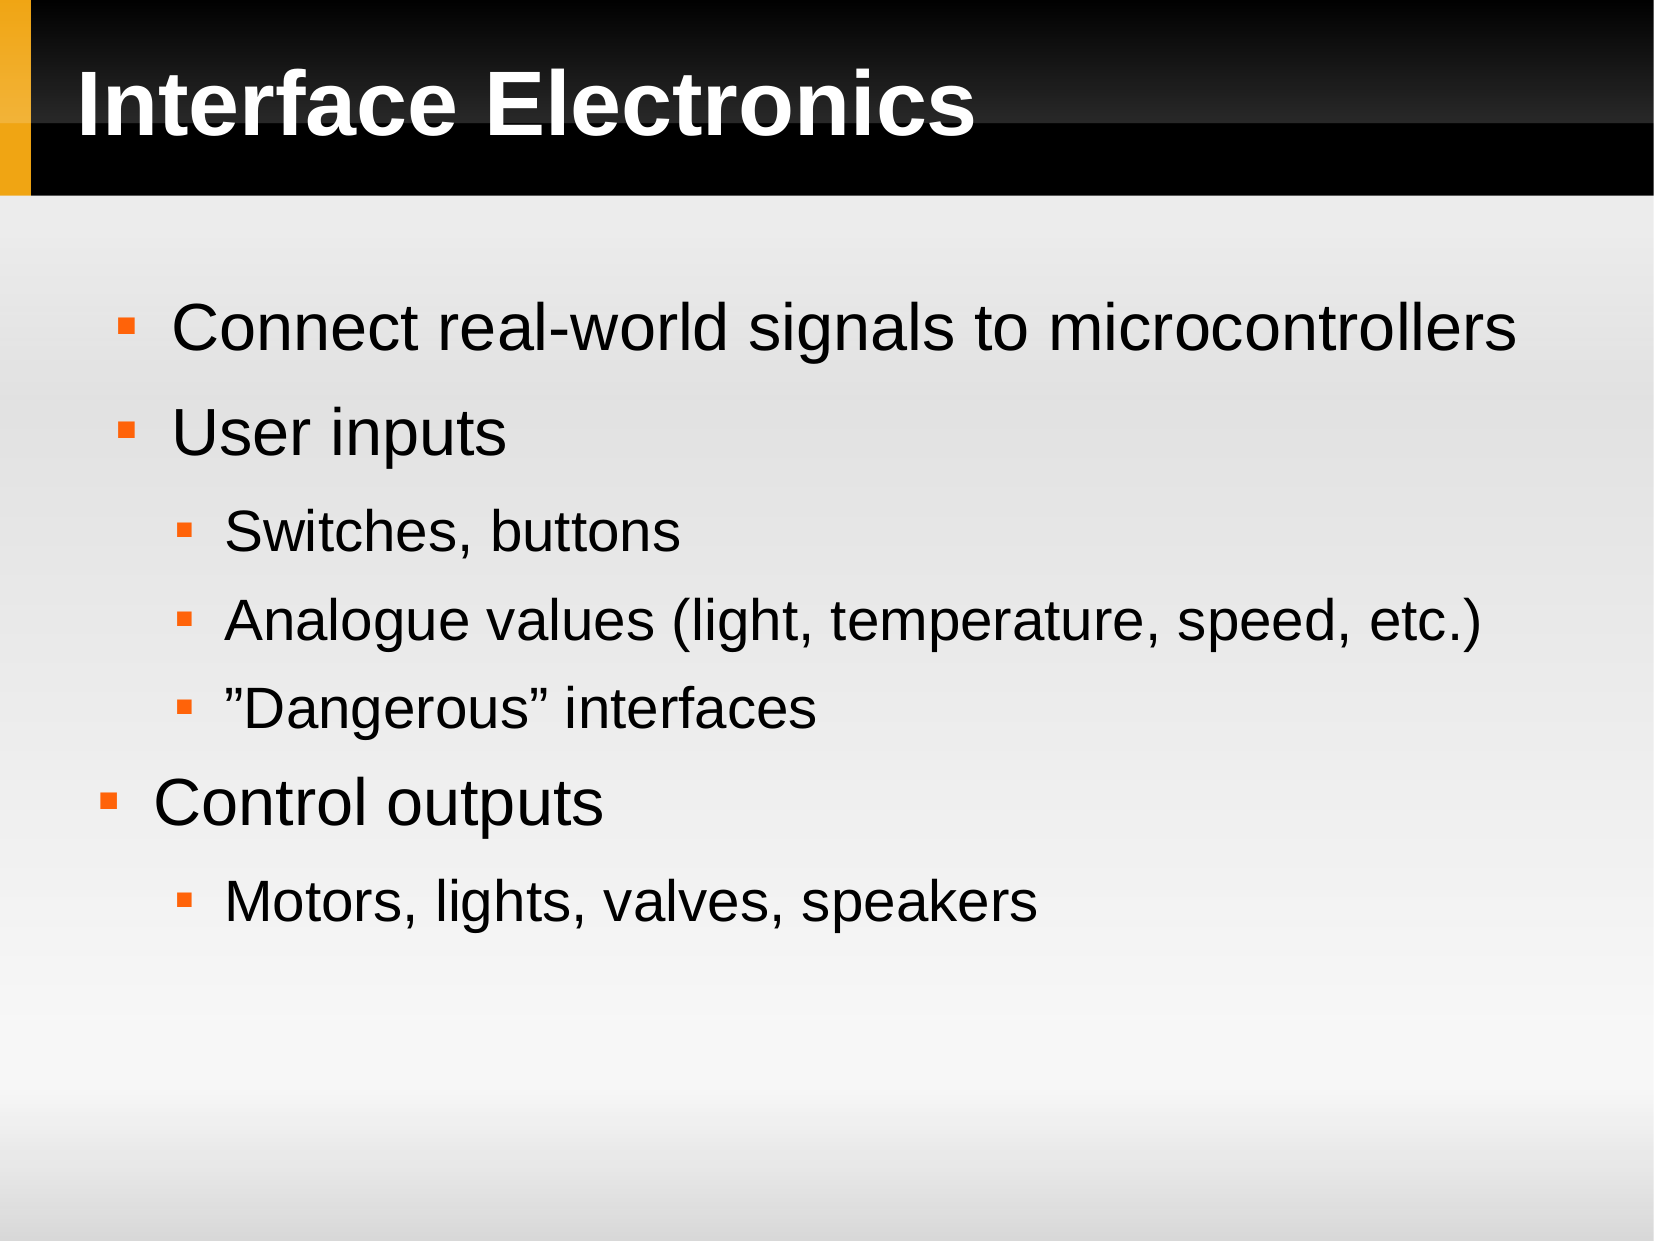

# Interface Electronics
Connect real-world signals to microcontrollers
User inputs
Switches, buttons
Analogue values (light, temperature, speed, etc.)
”Dangerous” interfaces
Control outputs
Motors, lights, valves, speakers